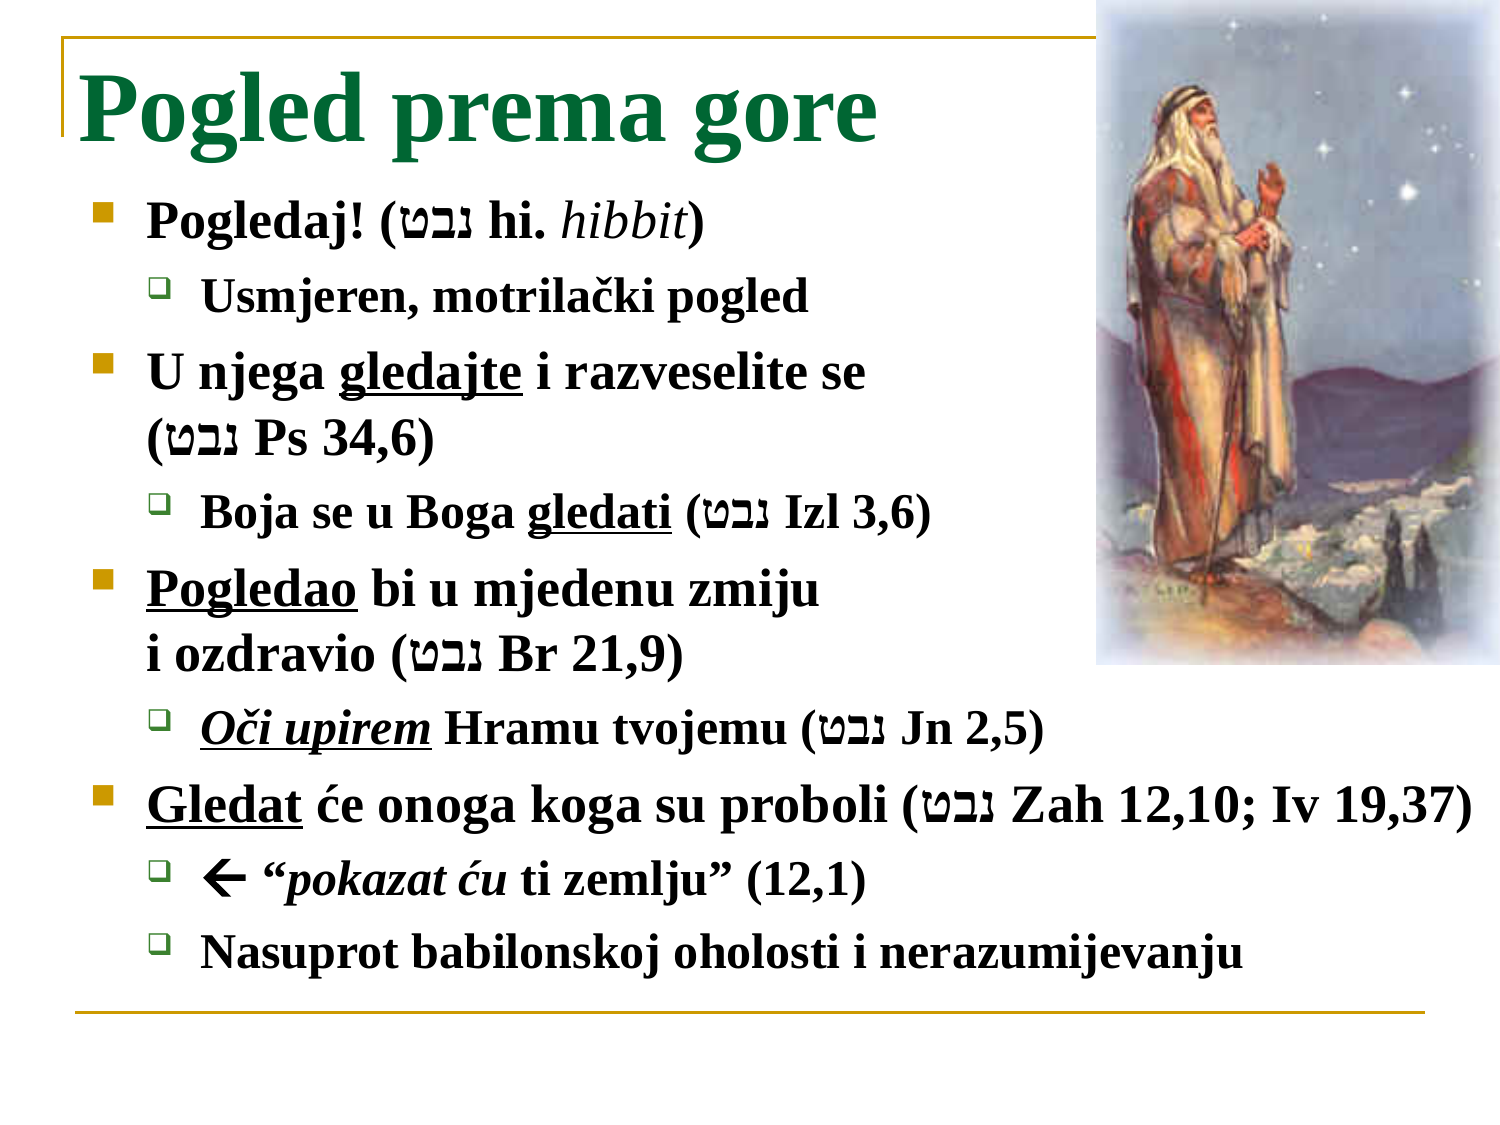

# Pogled prema gore
Pogledaj! (נבט hi. hibbit)
Usmjeren, motrilački pogled
U njega gledajte i razveselite se
(נבט Ps 34,6)
Boja se u Boga gledati (נבט Izl 3,6)
Pogledao bi u mjedenu zmiju
i ozdravio (נבט Br 21,9)
Oči upirem Hramu tvojemu (נבט Jn 2,5)
Gledat će onoga koga su proboli (נבט Zah 12,10; Iv 19,37)
 “pokazat ću ti zemlju” (12,1)
Nasuprot babilonskoj oholosti i nerazumijevanju